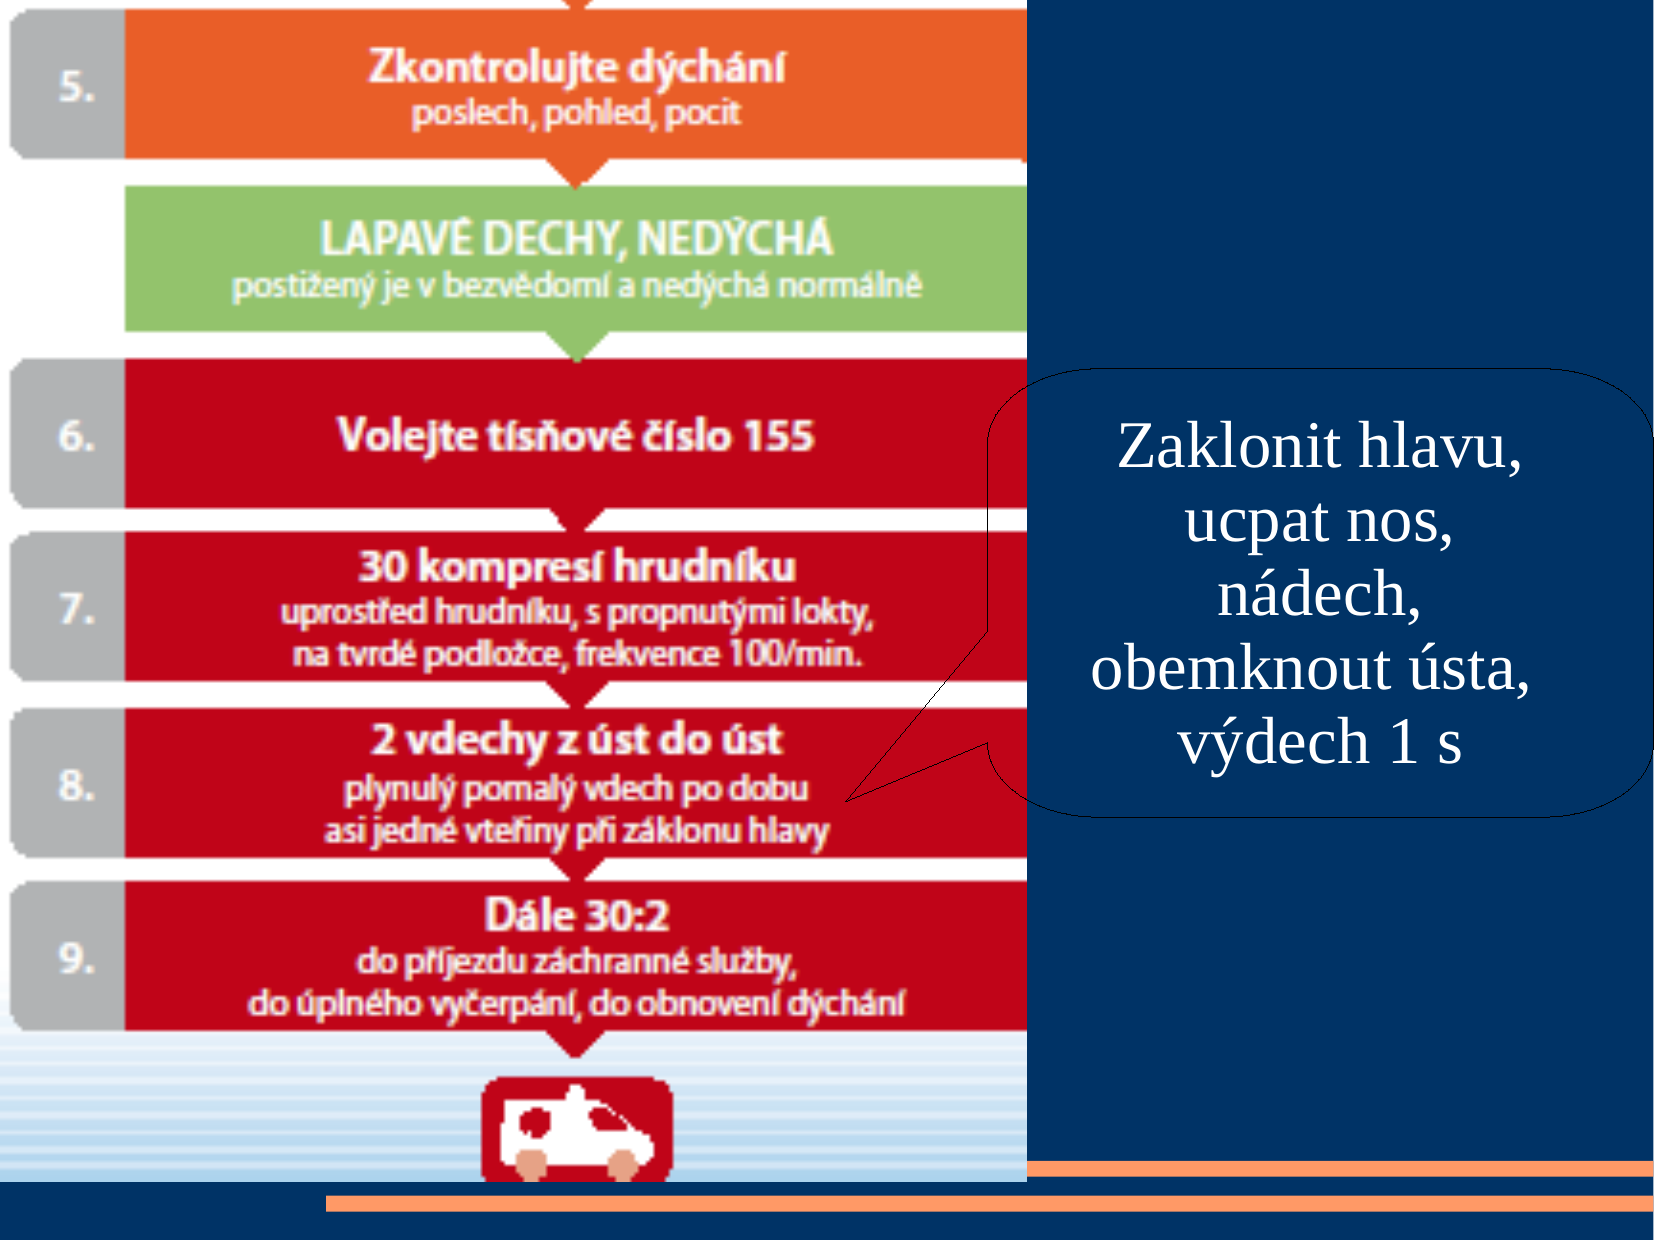

#
Zaklonit hlavu,
ucpat nos,
nádech,
obemknout ústa,
výdech 1 s